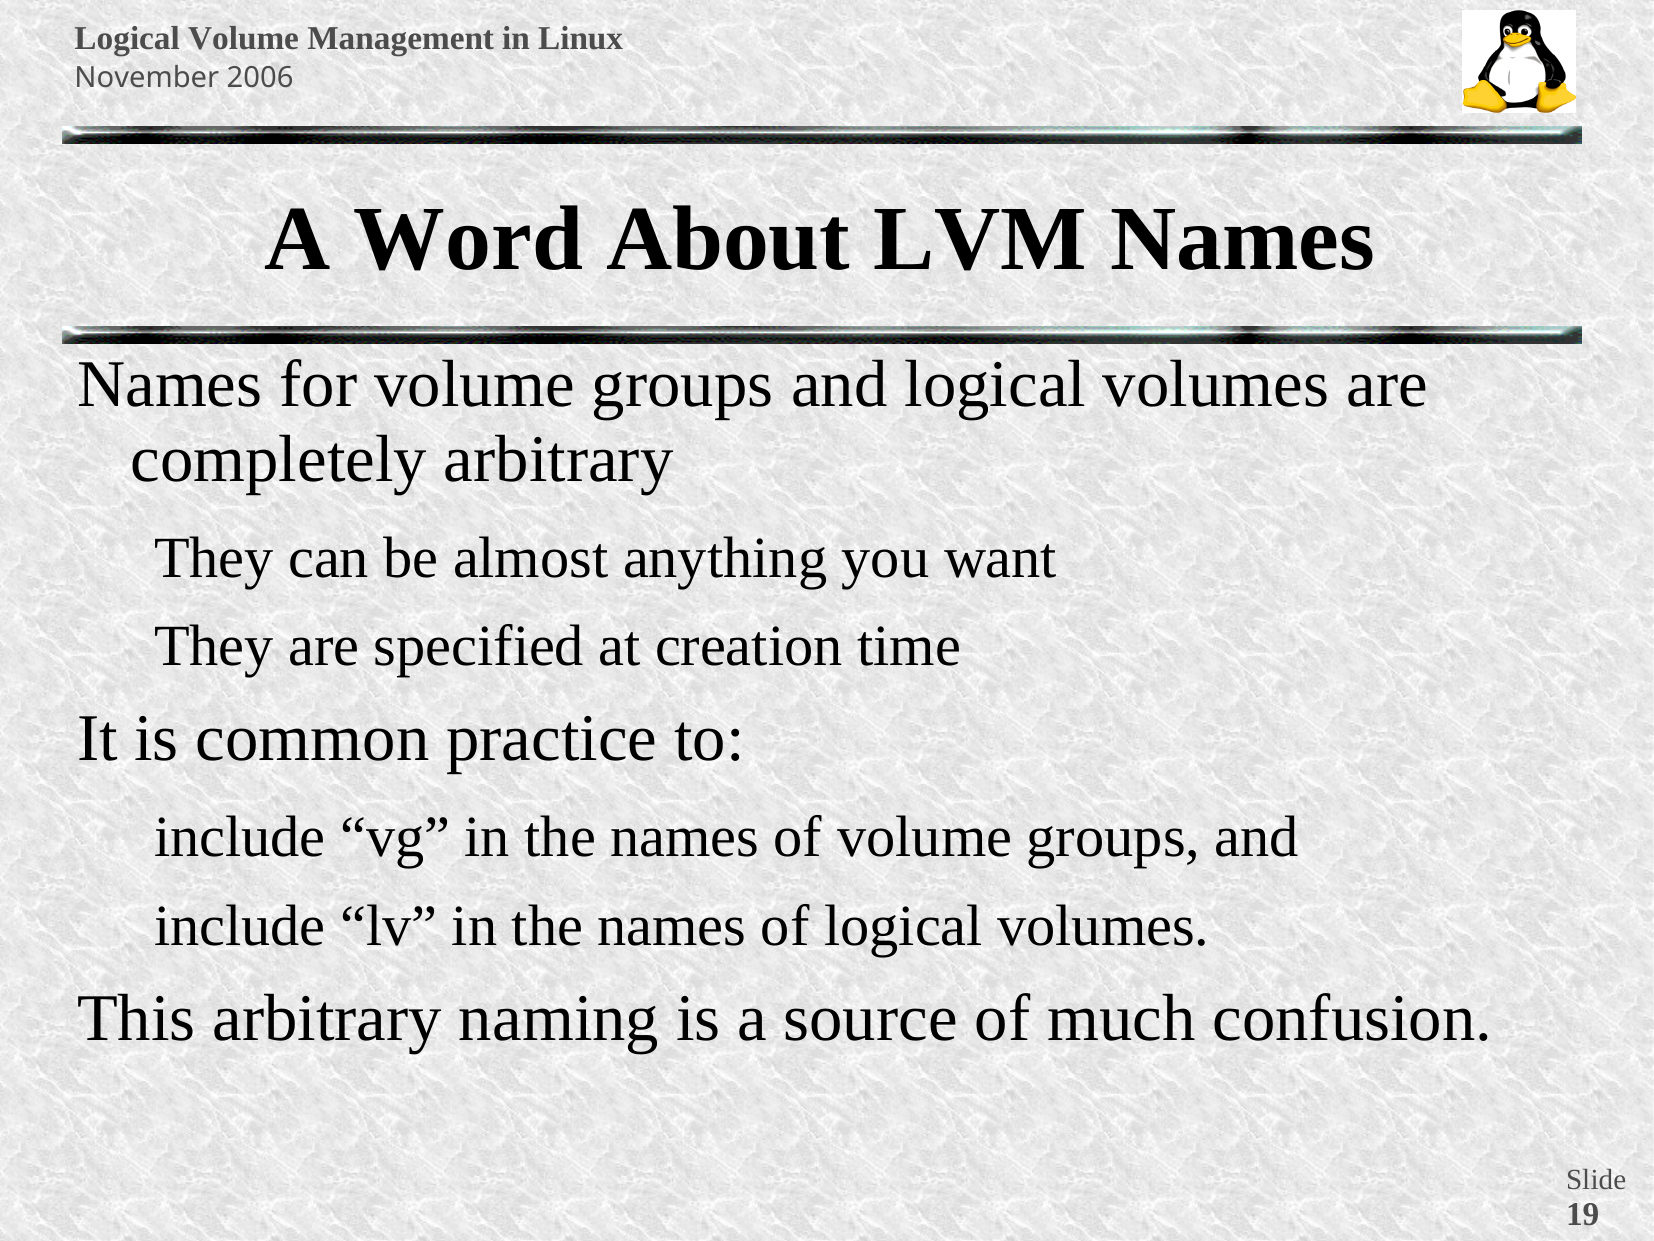

# A Word About LVM Names
Names for volume groups and logical volumes are completely arbitrary
They can be almost anything you want
They are specified at creation time
It is common practice to:
include “vg” in the names of volume groups, and
include “lv” in the names of logical volumes.
This arbitrary naming is a source of much confusion.